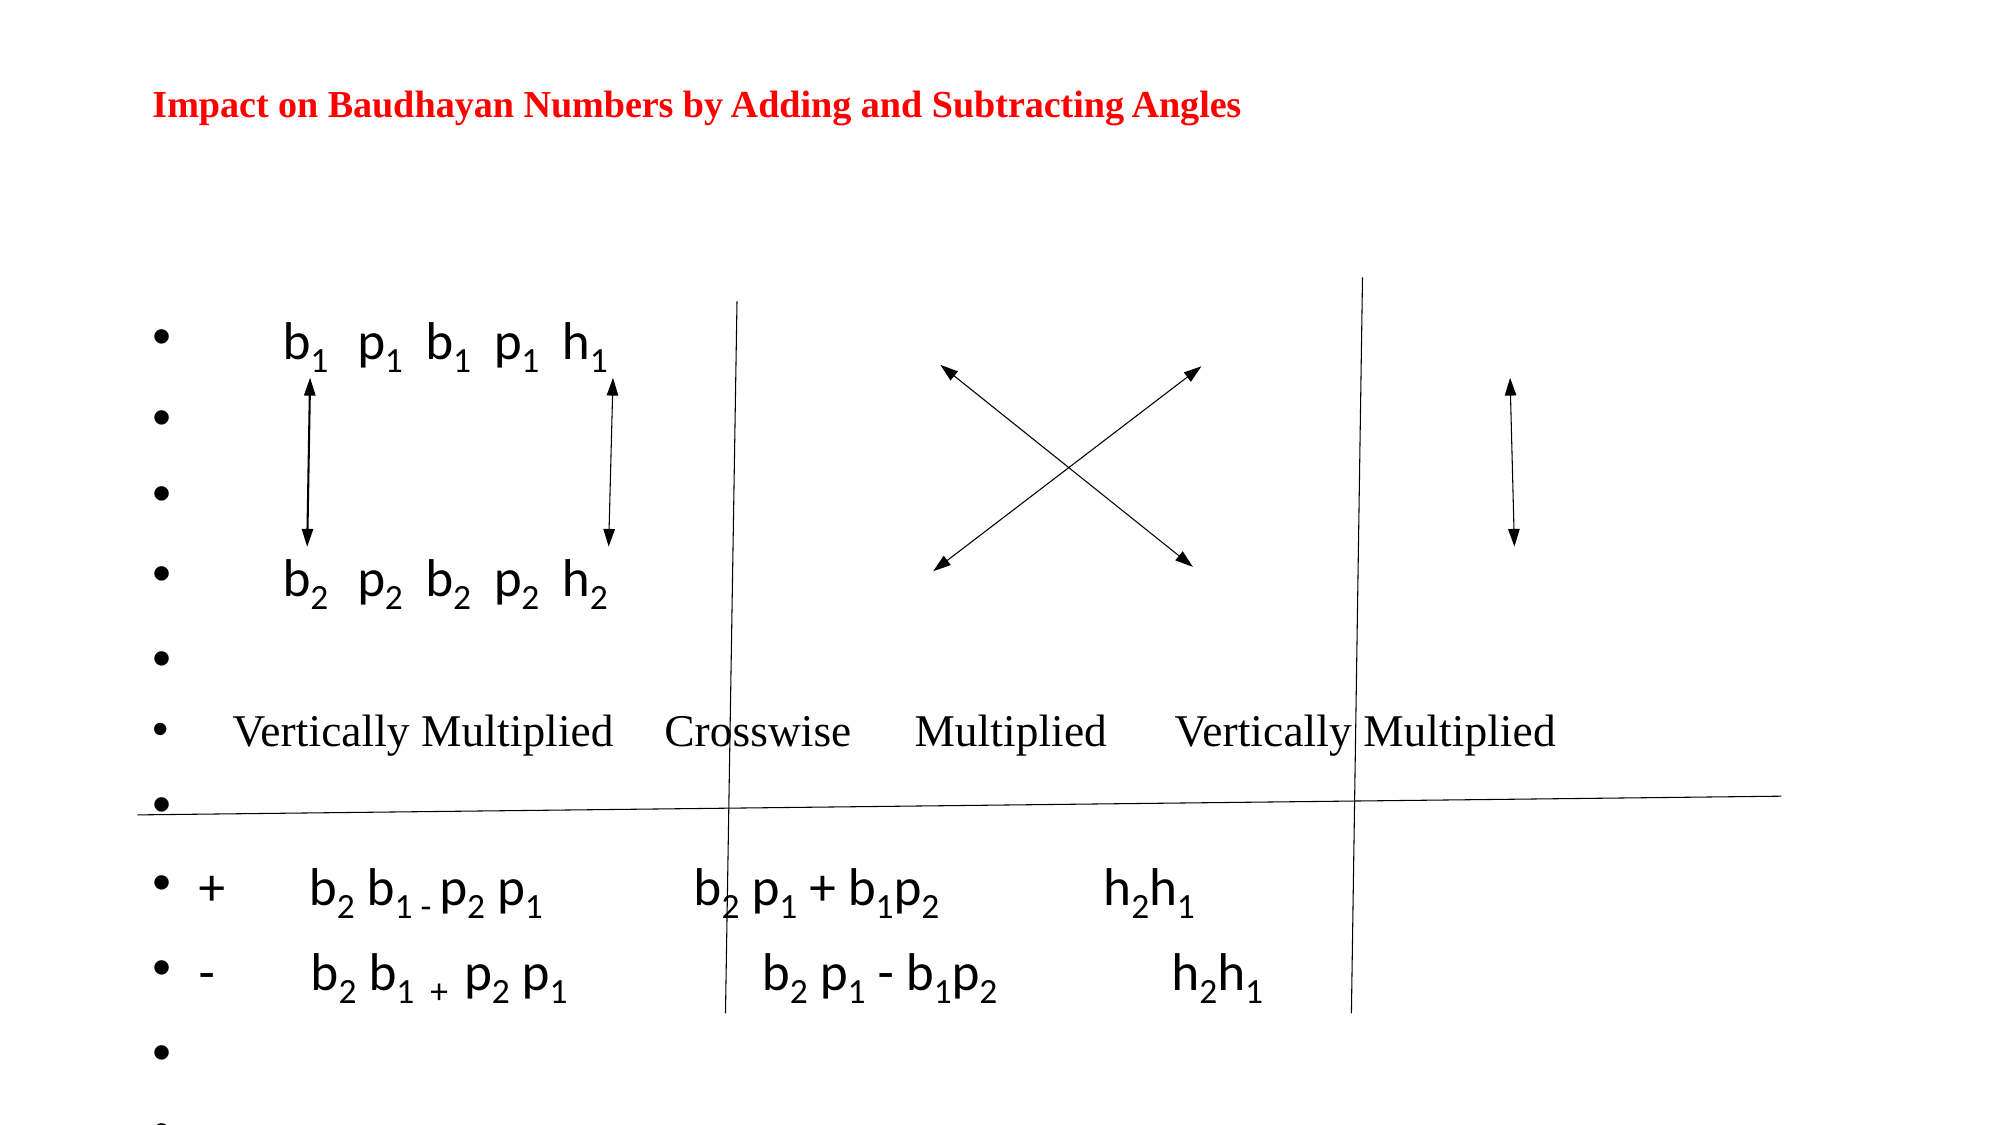

# Impact on Baudhayan Numbers by Adding and Subtracting Angles
 b1		p1		b1		p1		h1
 b2		p2		b2		p2		h2
 Vertically Multiplied	 Crosswise	 Multiplied Vertically Multiplied
 + b2 b1 - p2 p1	 b2 p1 + b1p2		 h2h1
 - b2 b1 + p2 p1	 b2 p1 - b1p2		 h2h1